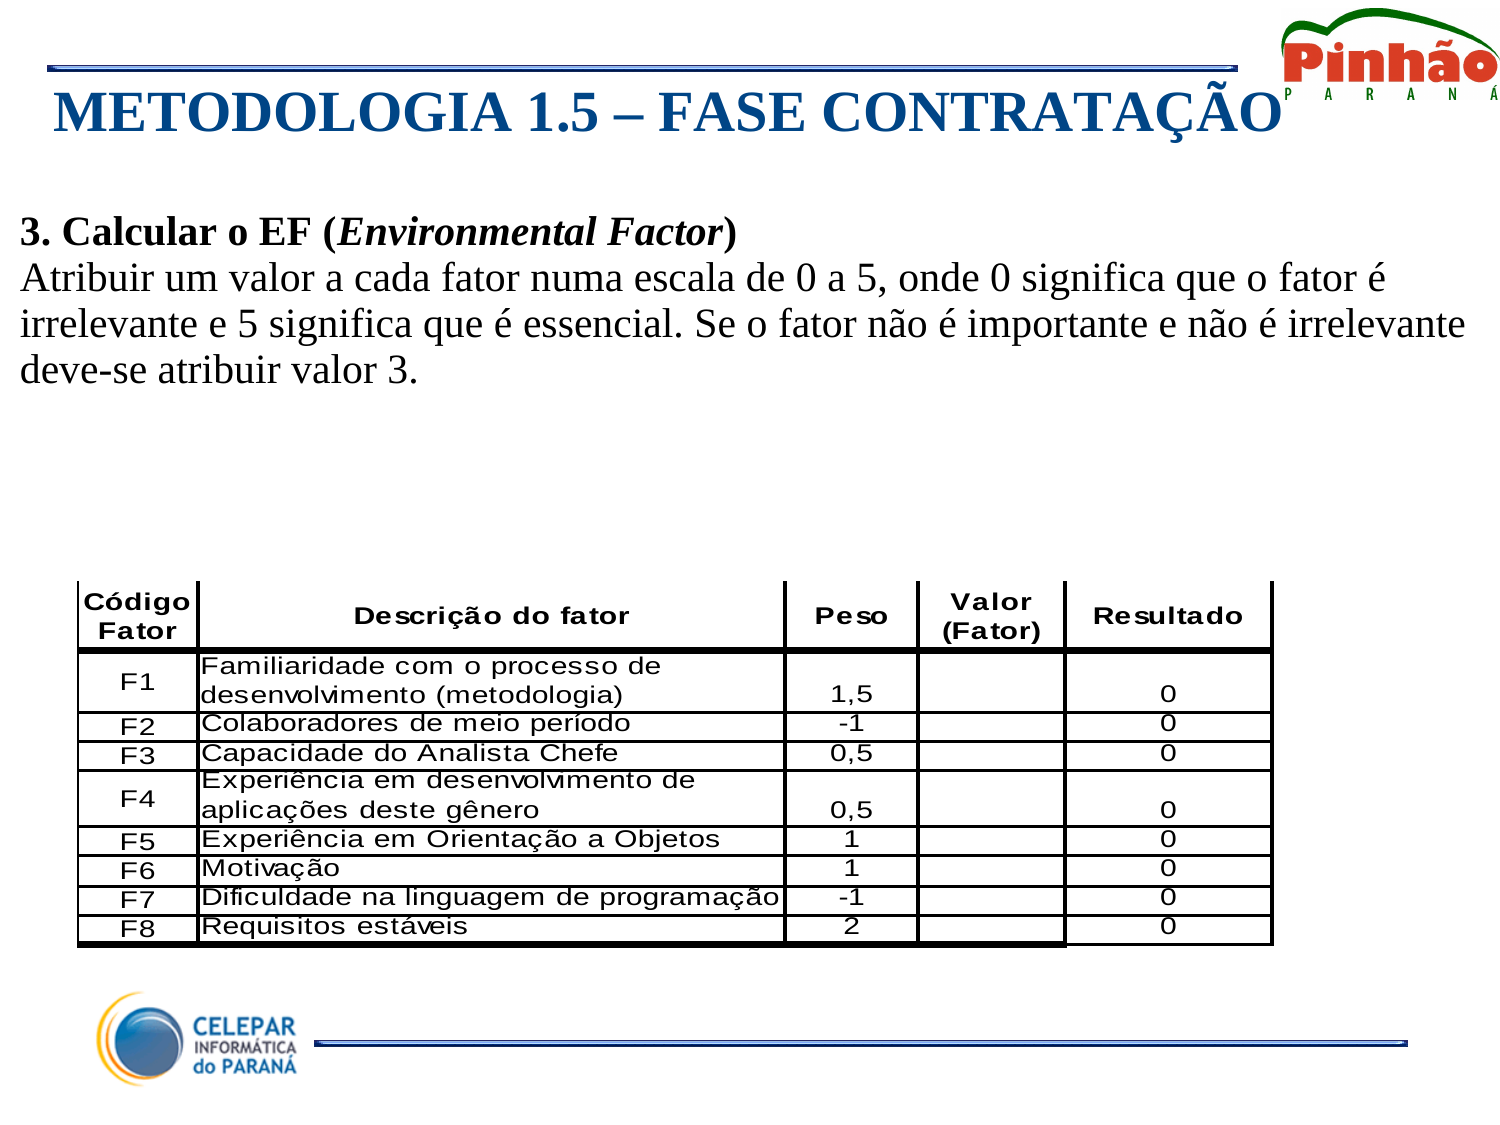

#
METODOLOGIA 1.5 – FASE CONTRATAÇÃO
3. Calcular o EF (Environmental Factor)
Atribuir um valor a cada fator numa escala de 0 a 5, onde 0 significa que o fator é irrelevante e 5 significa que é essencial. Se o fator não é importante e não é irrelevante deve-se atribuir valor 3.